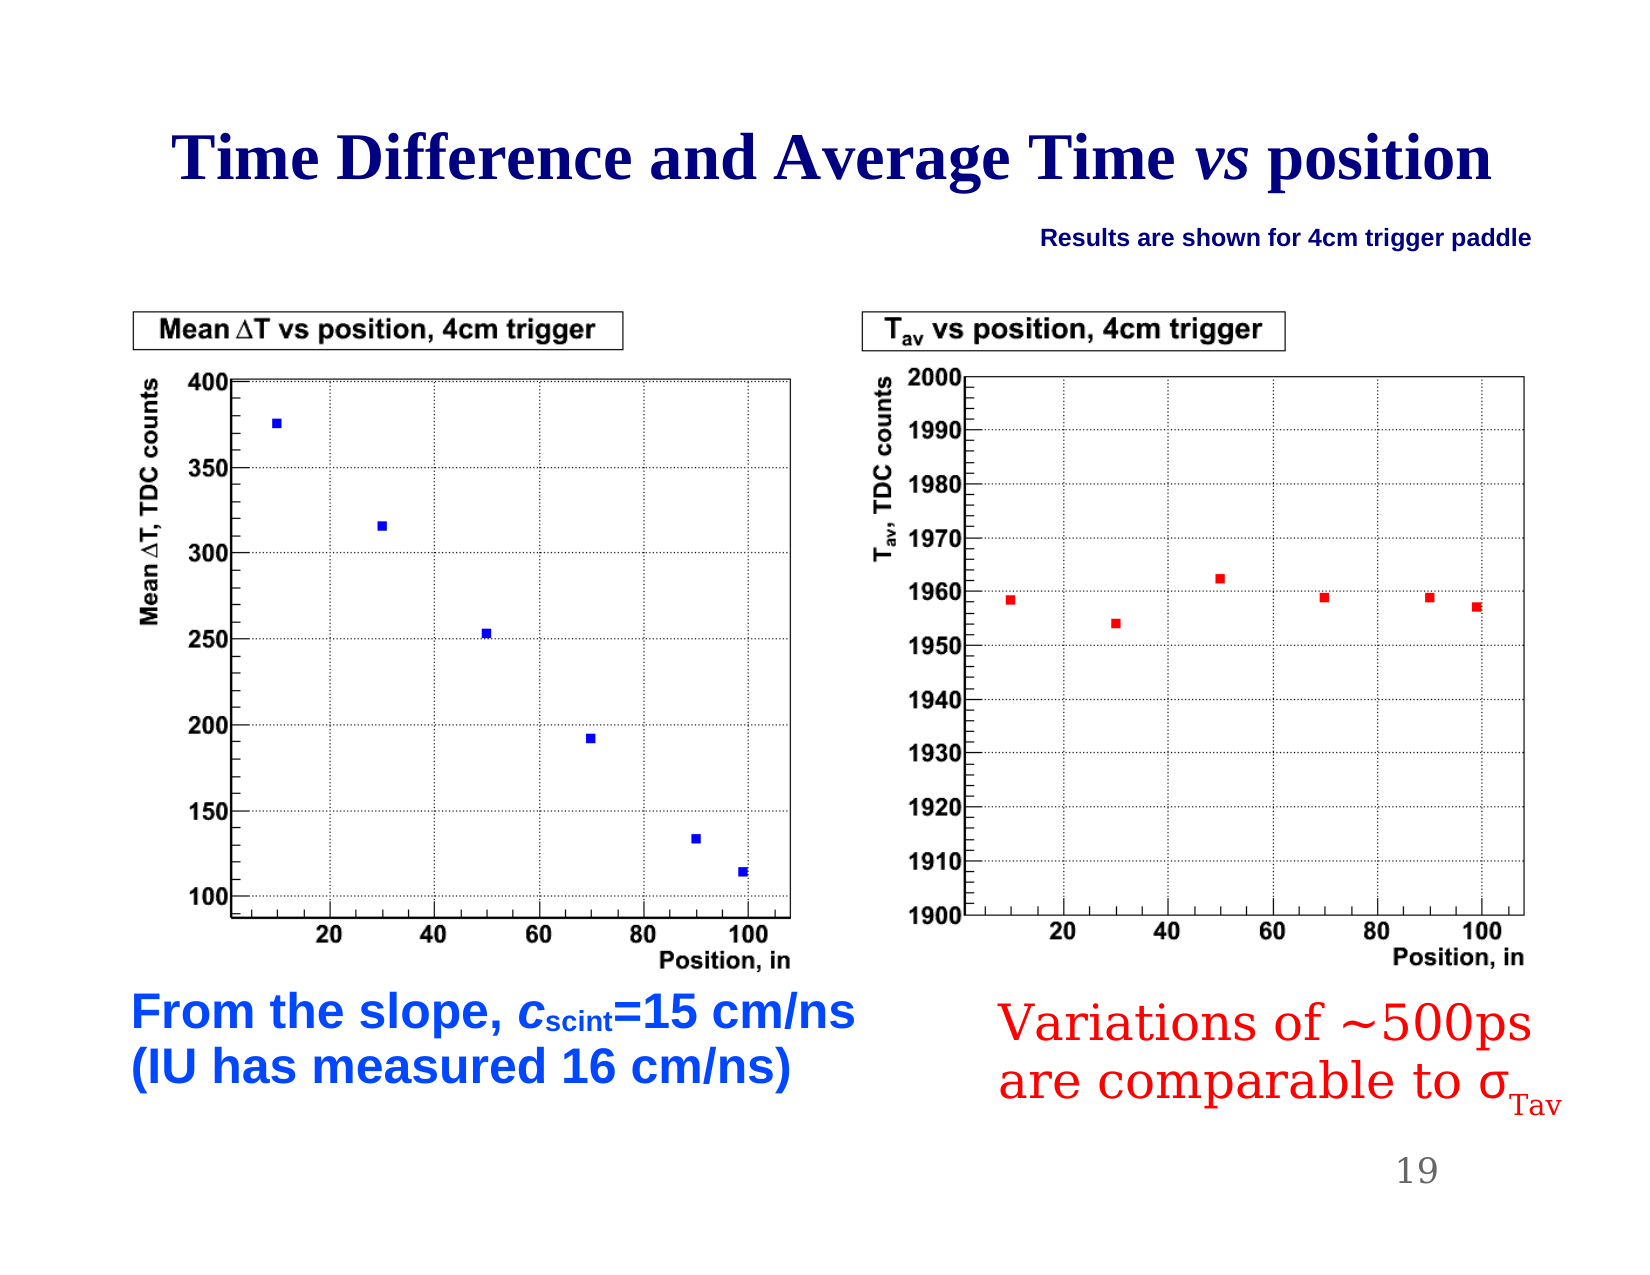

Time Difference and Average Time vs position
Results are shown for 4cm trigger paddle
From the slope, cscint=15 cm/ns
(IU has measured 16 cm/ns)
Variations of ~500ps
are comparable to σTav